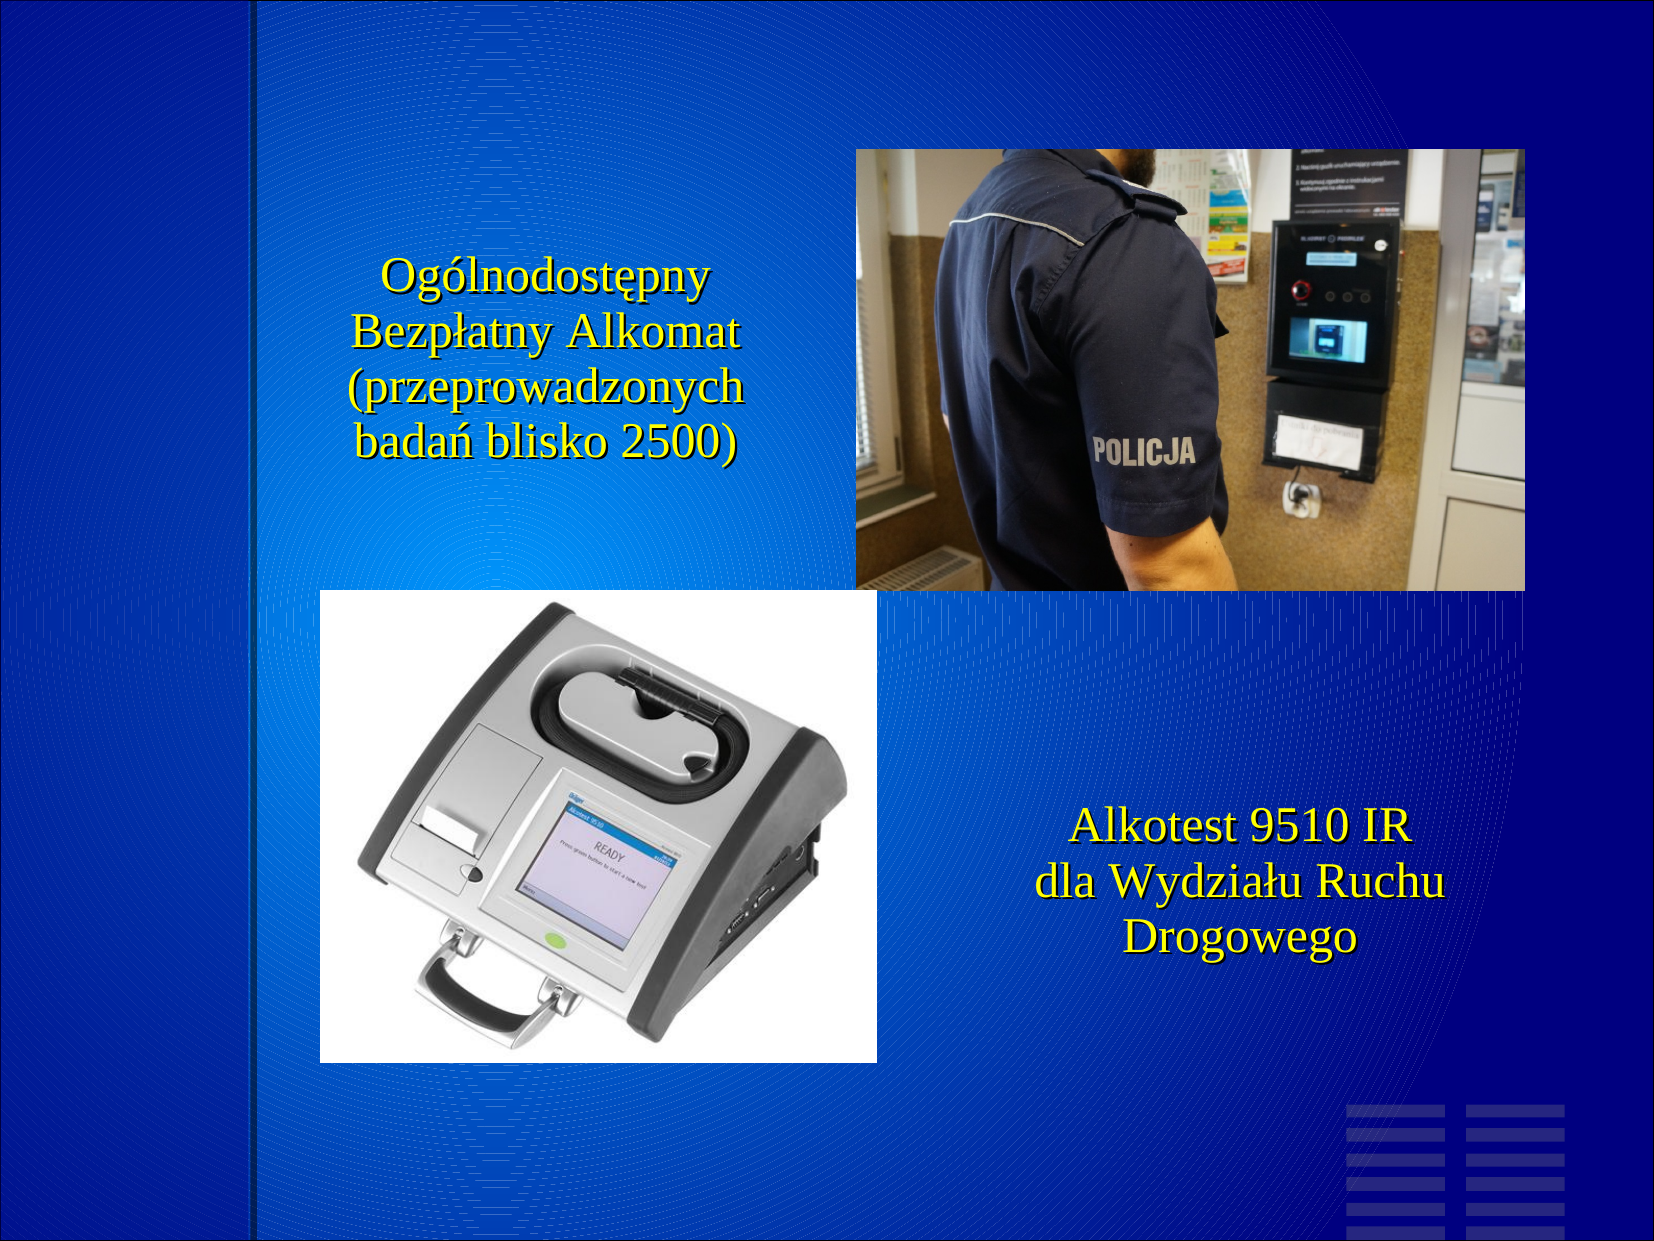

Ogólnodostępny
Bezpłatny Alkomat
(przeprowadzonych badań blisko 2500)
Alkotest 9510 IR
dla Wydziału Ruchu Drogowego